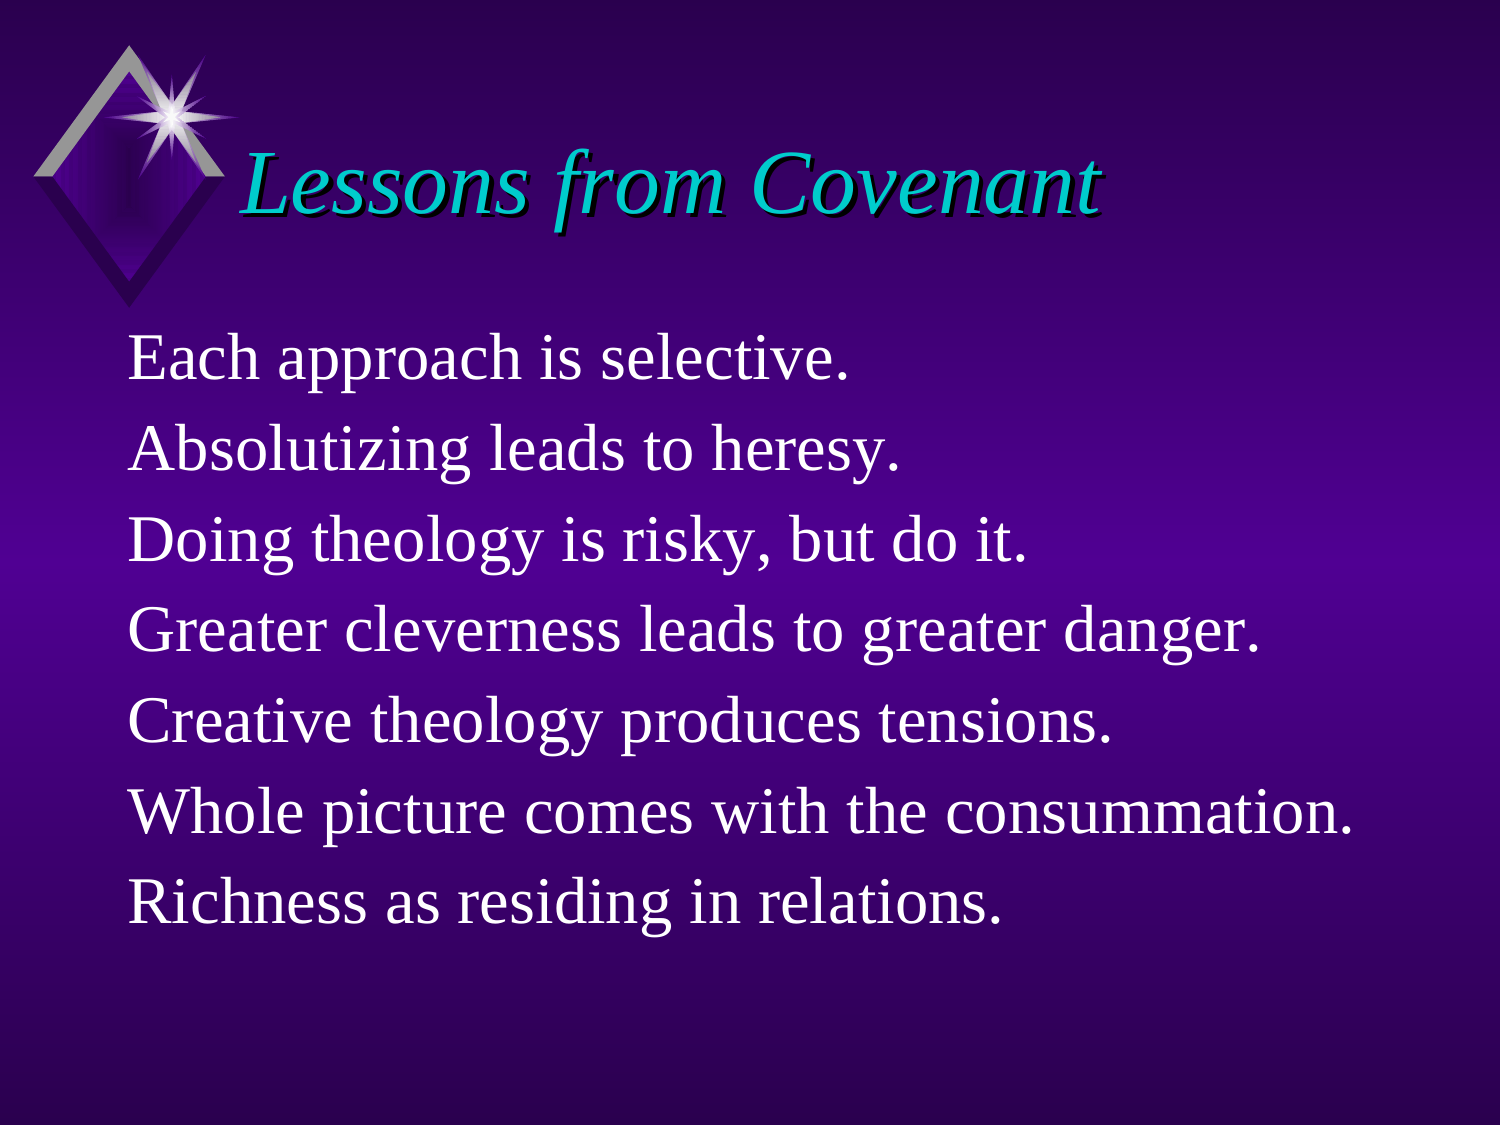

# Lessons from Covenant
Each approach is selective.
Absolutizing leads to heresy.
Doing theology is risky, but do it.
Greater cleverness leads to greater danger.
Creative theology produces tensions.
Whole picture comes with the consummation.
Richness as residing in relations.